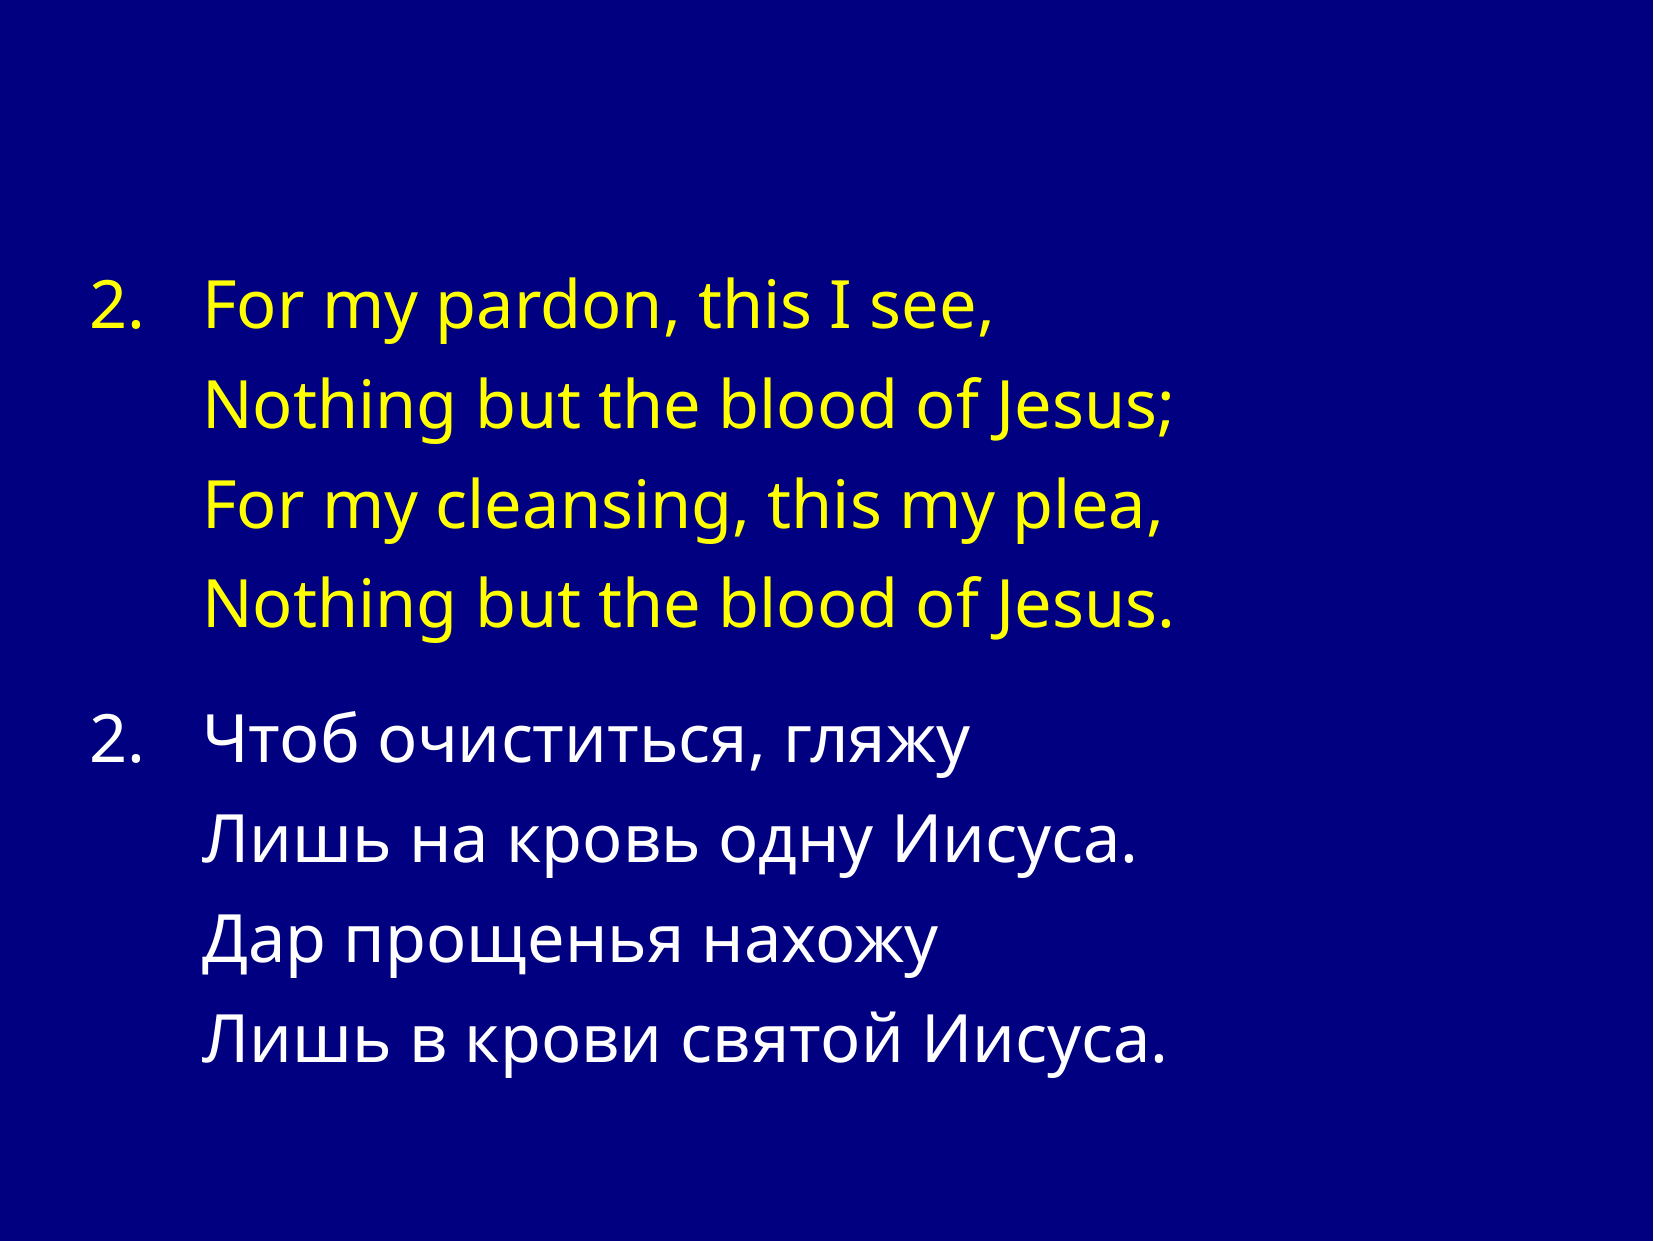

2.	For my pardon, this I see,
	Nothing but the blood of Jesus;
	For my cleansing, this my plea,
	Nothing but the blood of Jesus.
2.	Чтоб очиститься, гляжу
	Лишь на кровь одну Иисуса.
	Дар прощенья нахожу
	Лишь в крови святой Иисуса.